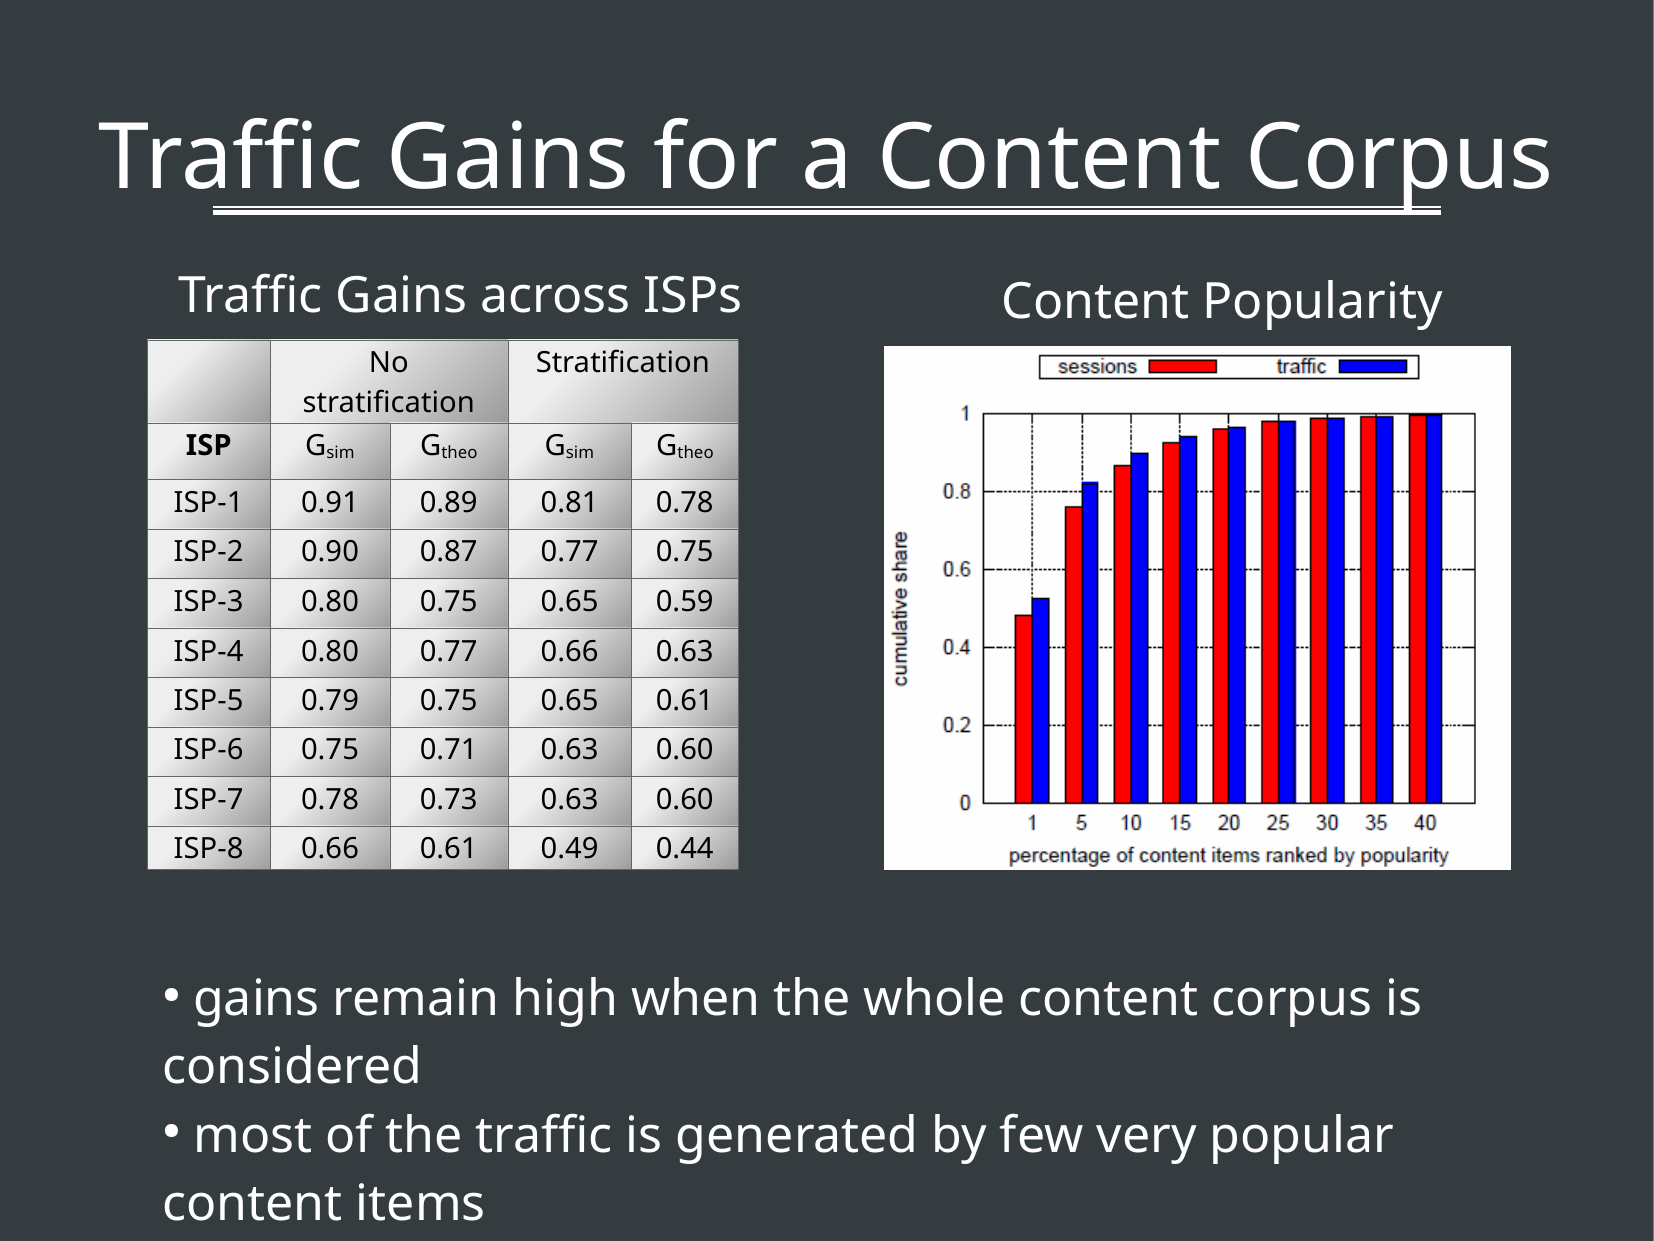

# Traffic Gains for a Content Corpus
Traffic Gains across ISPs
Content Popularity
| | No stratification | | Stratification | |
| --- | --- | --- | --- | --- |
| ISP | Gsim | Gtheo | Gsim | Gtheo |
| ISP-1 | 0.91 | 0.89 | 0.81 | 0.78 |
| ISP-2 | 0.90 | 0.87 | 0.77 | 0.75 |
| ISP-3 | 0.80 | 0.75 | 0.65 | 0.59 |
| ISP-4 | 0.80 | 0.77 | 0.66 | 0.63 |
| ISP-5 | 0.79 | 0.75 | 0.65 | 0.61 |
| ISP-6 | 0.75 | 0.71 | 0.63 | 0.60 |
| ISP-7 | 0.78 | 0.73 | 0.63 | 0.60 |
| ISP-8 | 0.66 | 0.61 | 0.49 | 0.44 |
 gains remain high when the whole content corpus is considered
 most of the traffic is generated by few very popular content items